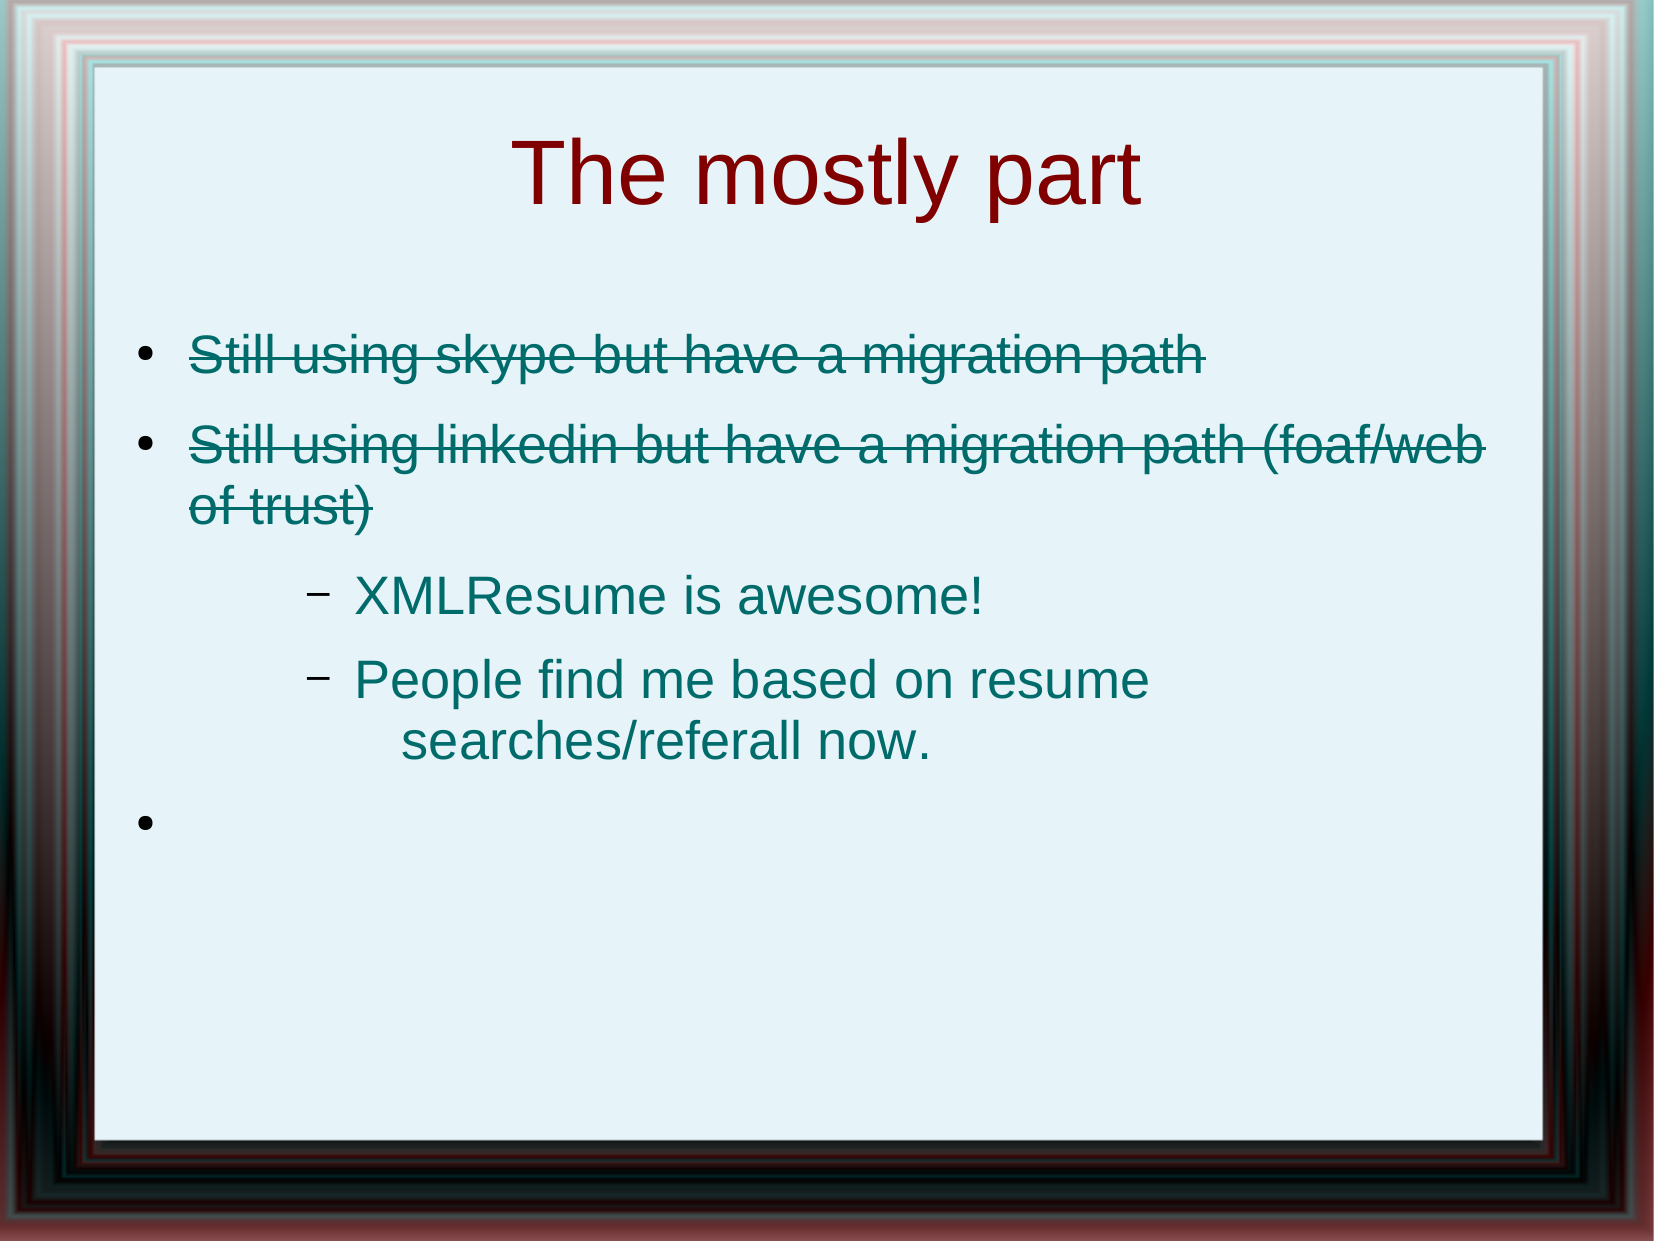

# The mostly part
Still using skype but have a migration path
Still using linkedin but have a migration path (foaf/web of trust)
XMLResume is awesome!
People find me based on resume searches/referall now.